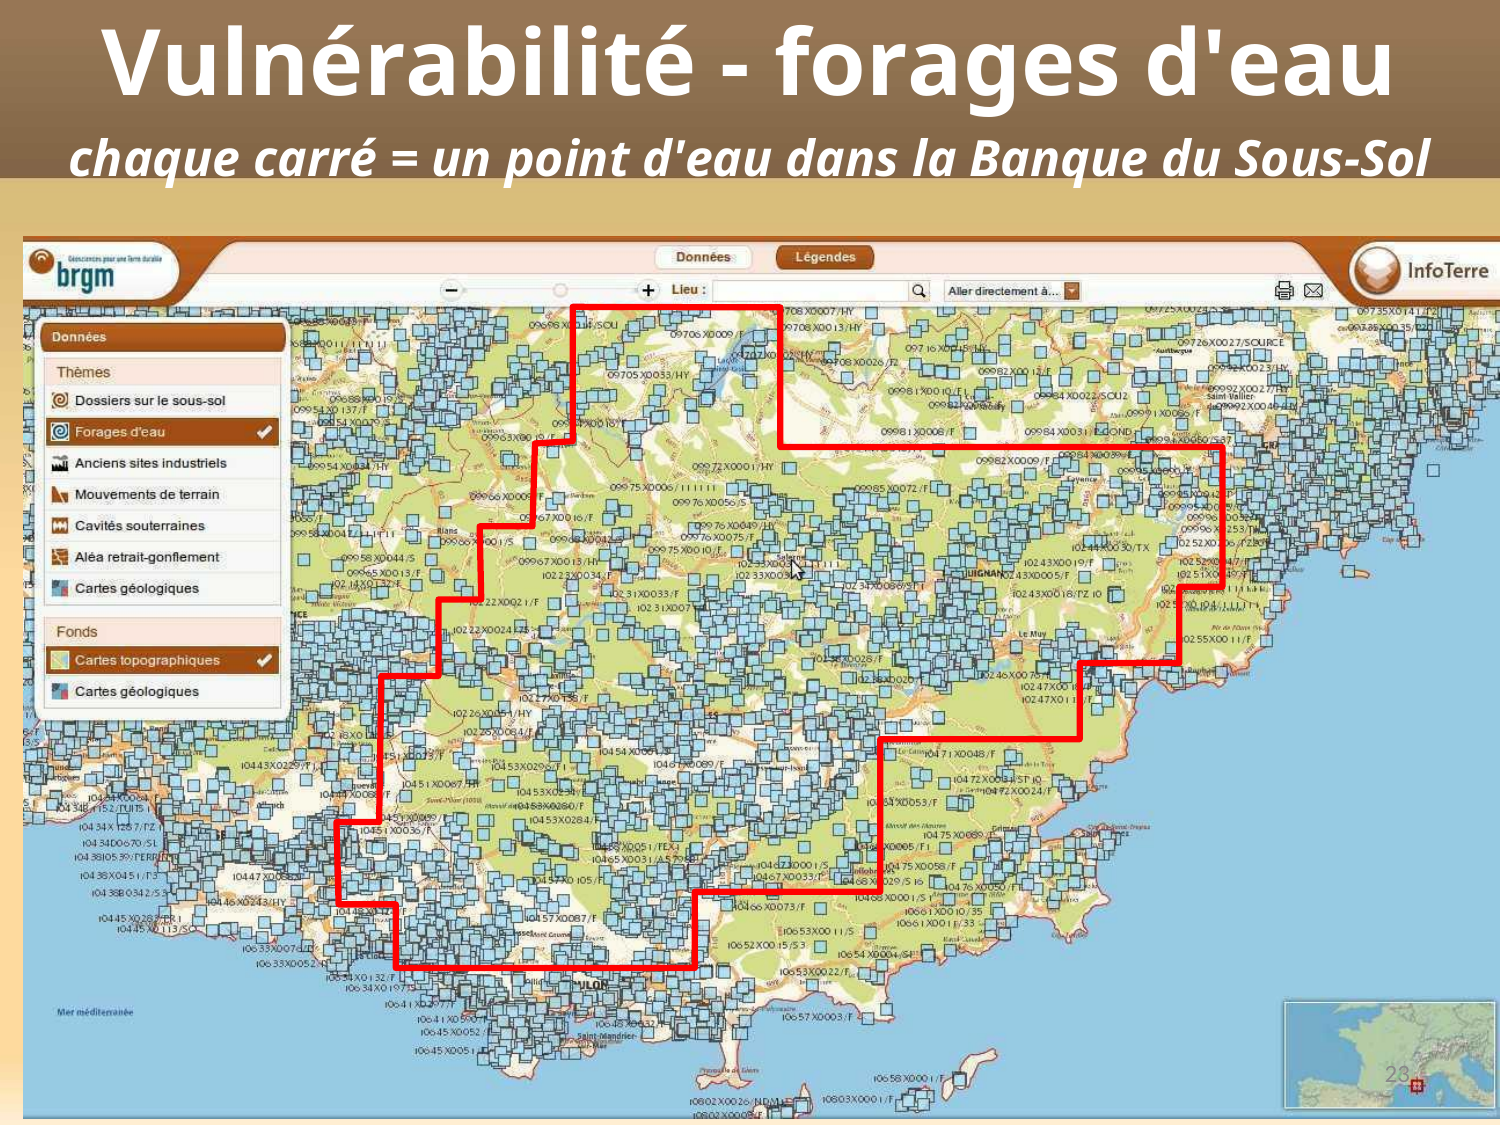

# Vulnérabilité - forages d'eau chaque carré = un point d'eau dans la Banque du Sous-Sol